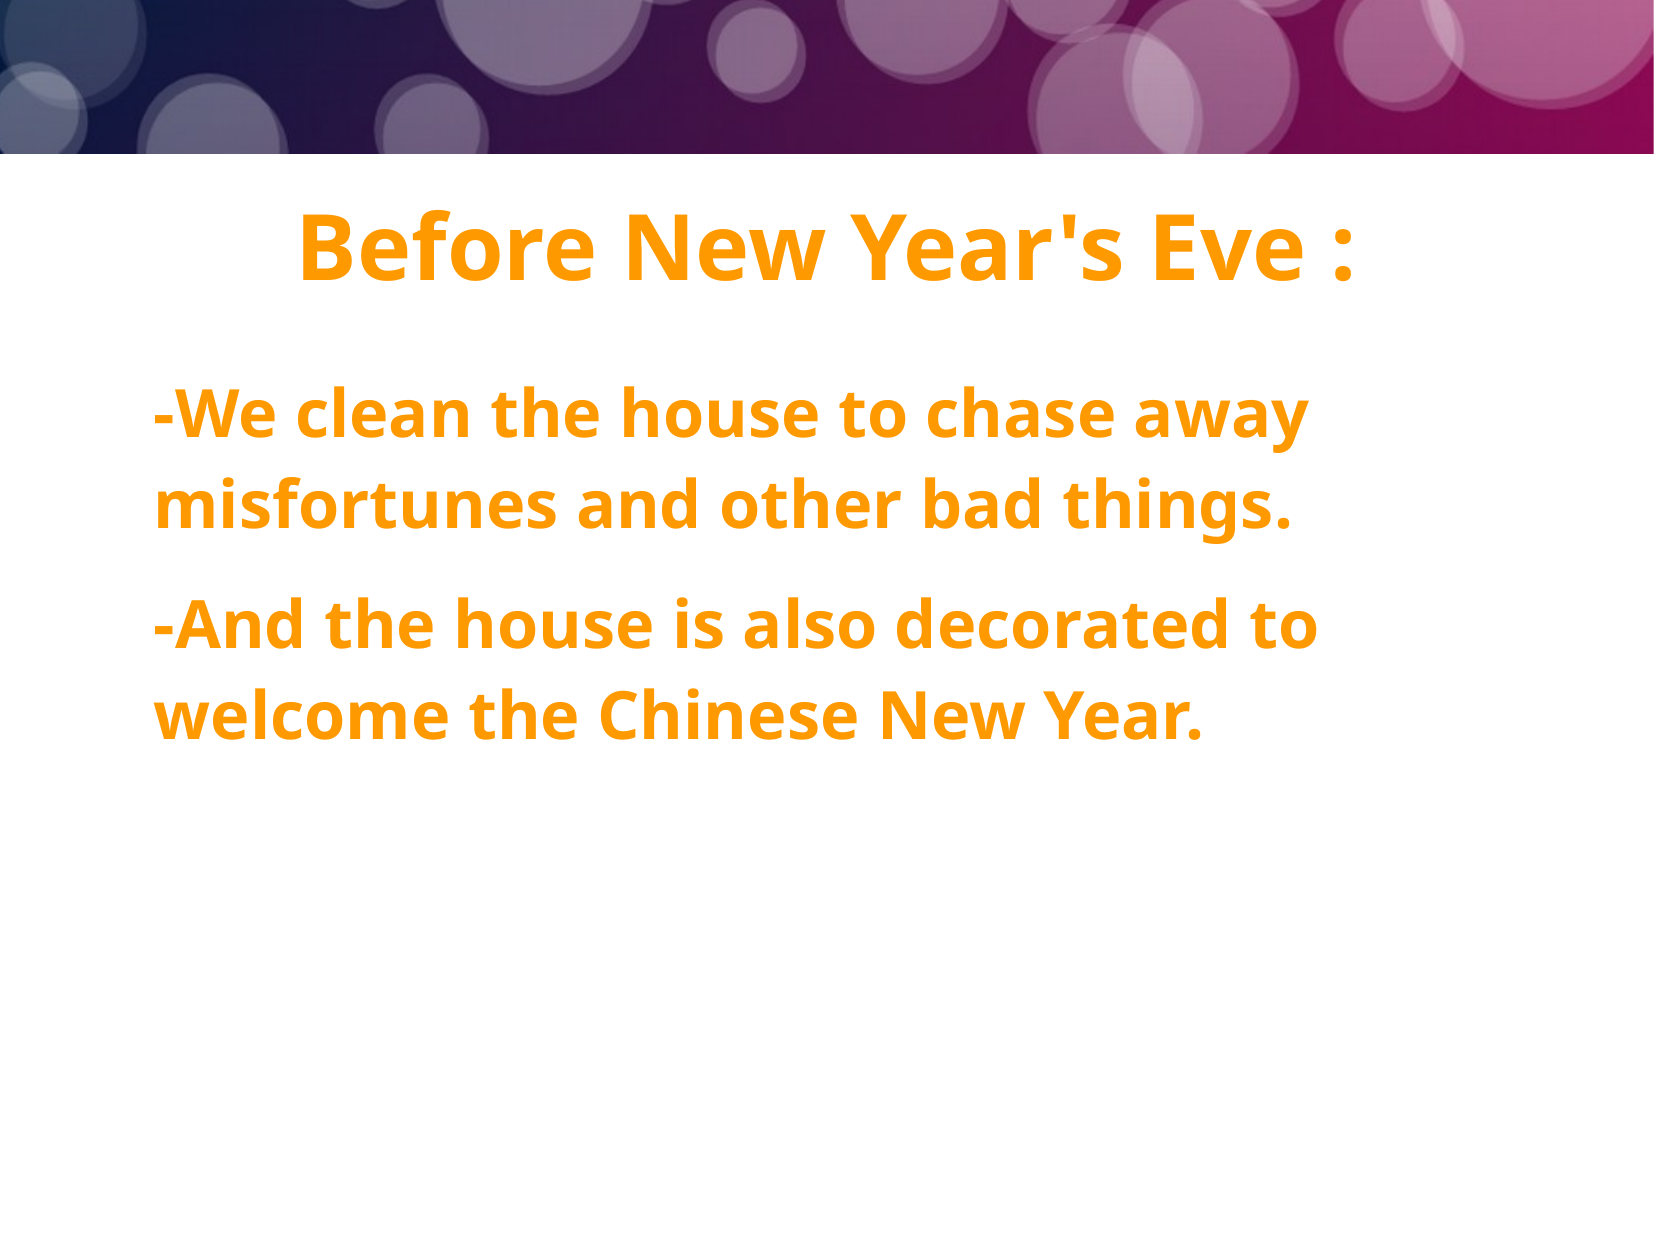

# Before New Year's Eve :
-We clean the house to chase away misfortunes and other bad things.
-And the house is also decorated to welcome the Chinese New Year.